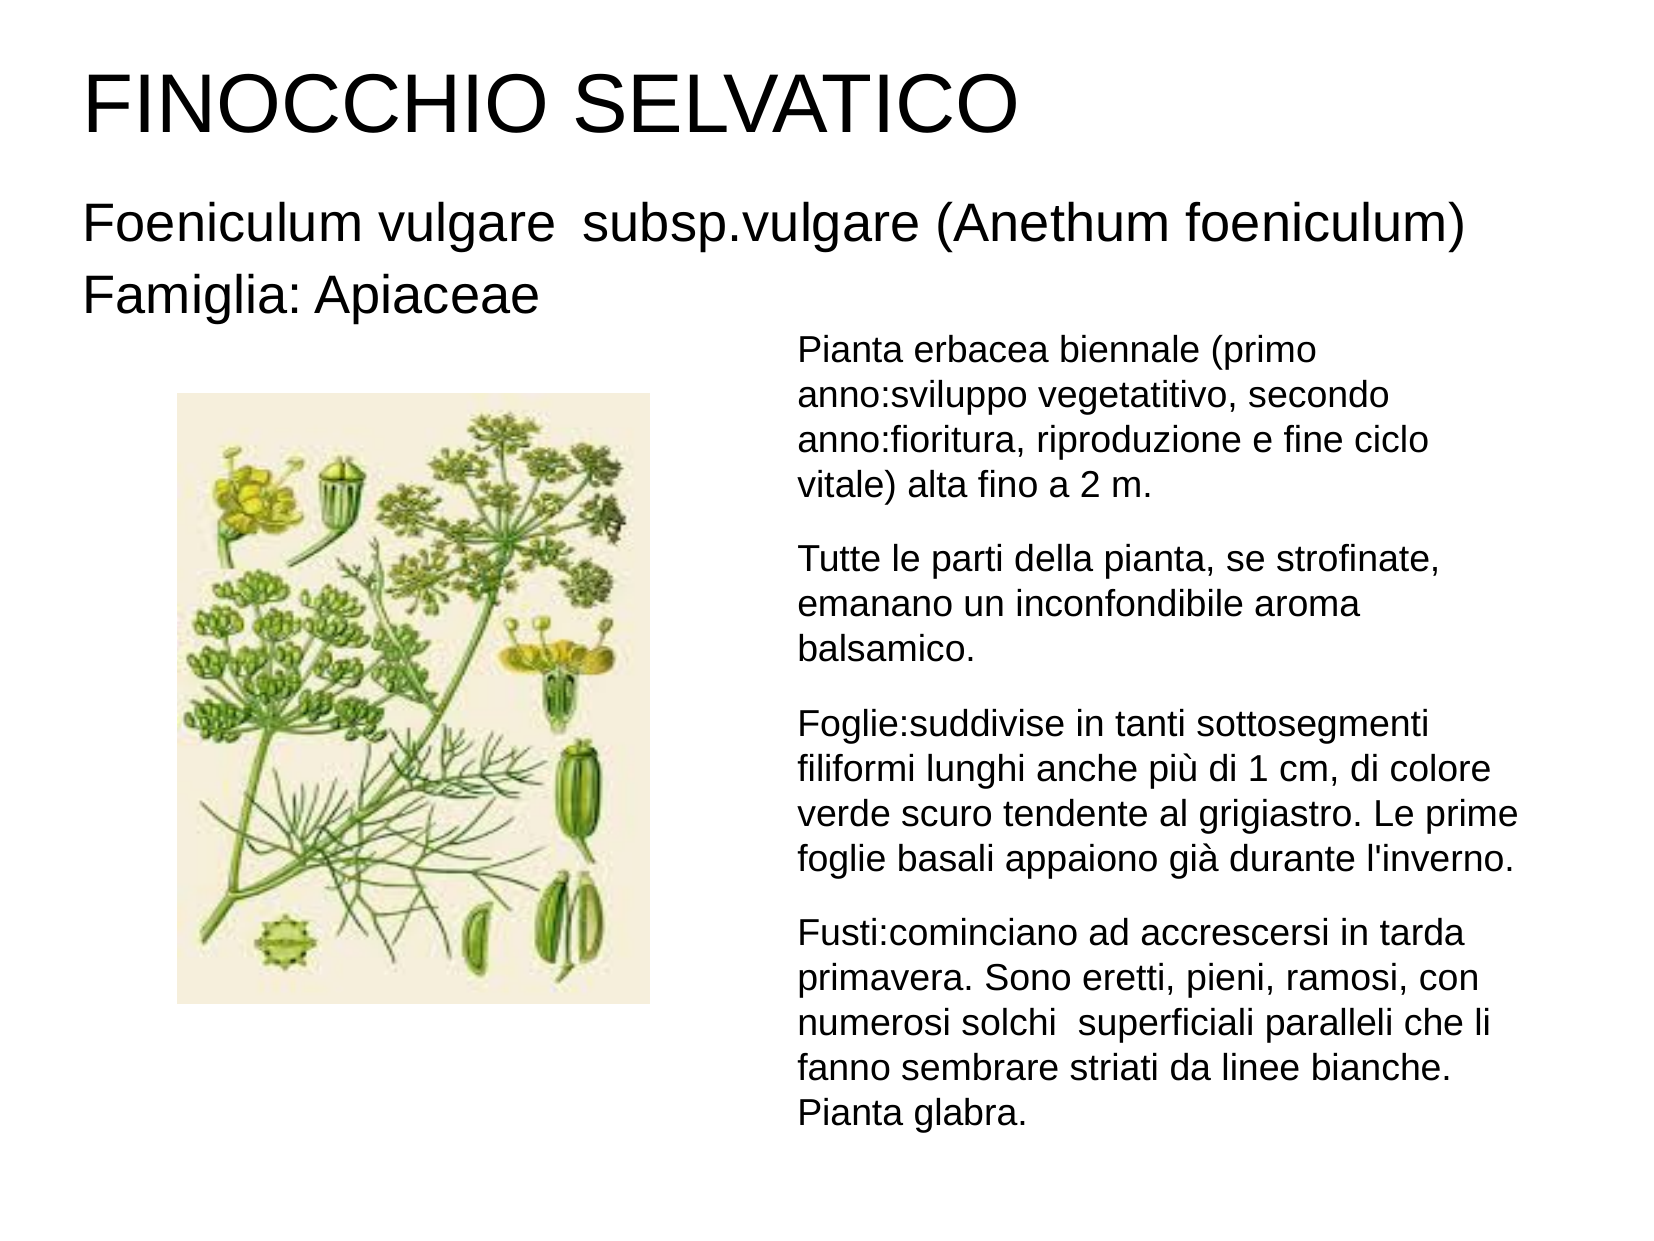

# FINOCCHIO SELVATICO Foeniculum vulgare subsp.vulgare (Anethum foeniculum) Famiglia: Apiaceae
Pianta erbacea biennale (primo anno:sviluppo vegetatitivo, secondo anno:fioritura, riproduzione e fine ciclo vitale) alta fino a 2 m.
Tutte le parti della pianta, se strofinate, emanano un inconfondibile aroma balsamico.
Foglie:suddivise in tanti sottosegmenti filiformi lunghi anche più di 1 cm, di colore verde scuro tendente al grigiastro. Le prime foglie basali appaiono già durante l'inverno.
Fusti:cominciano ad accrescersi in tarda primavera. Sono eretti, pieni, ramosi, con numerosi solchi superficiali paralleli che li fanno sembrare striati da linee bianche. Pianta glabra.